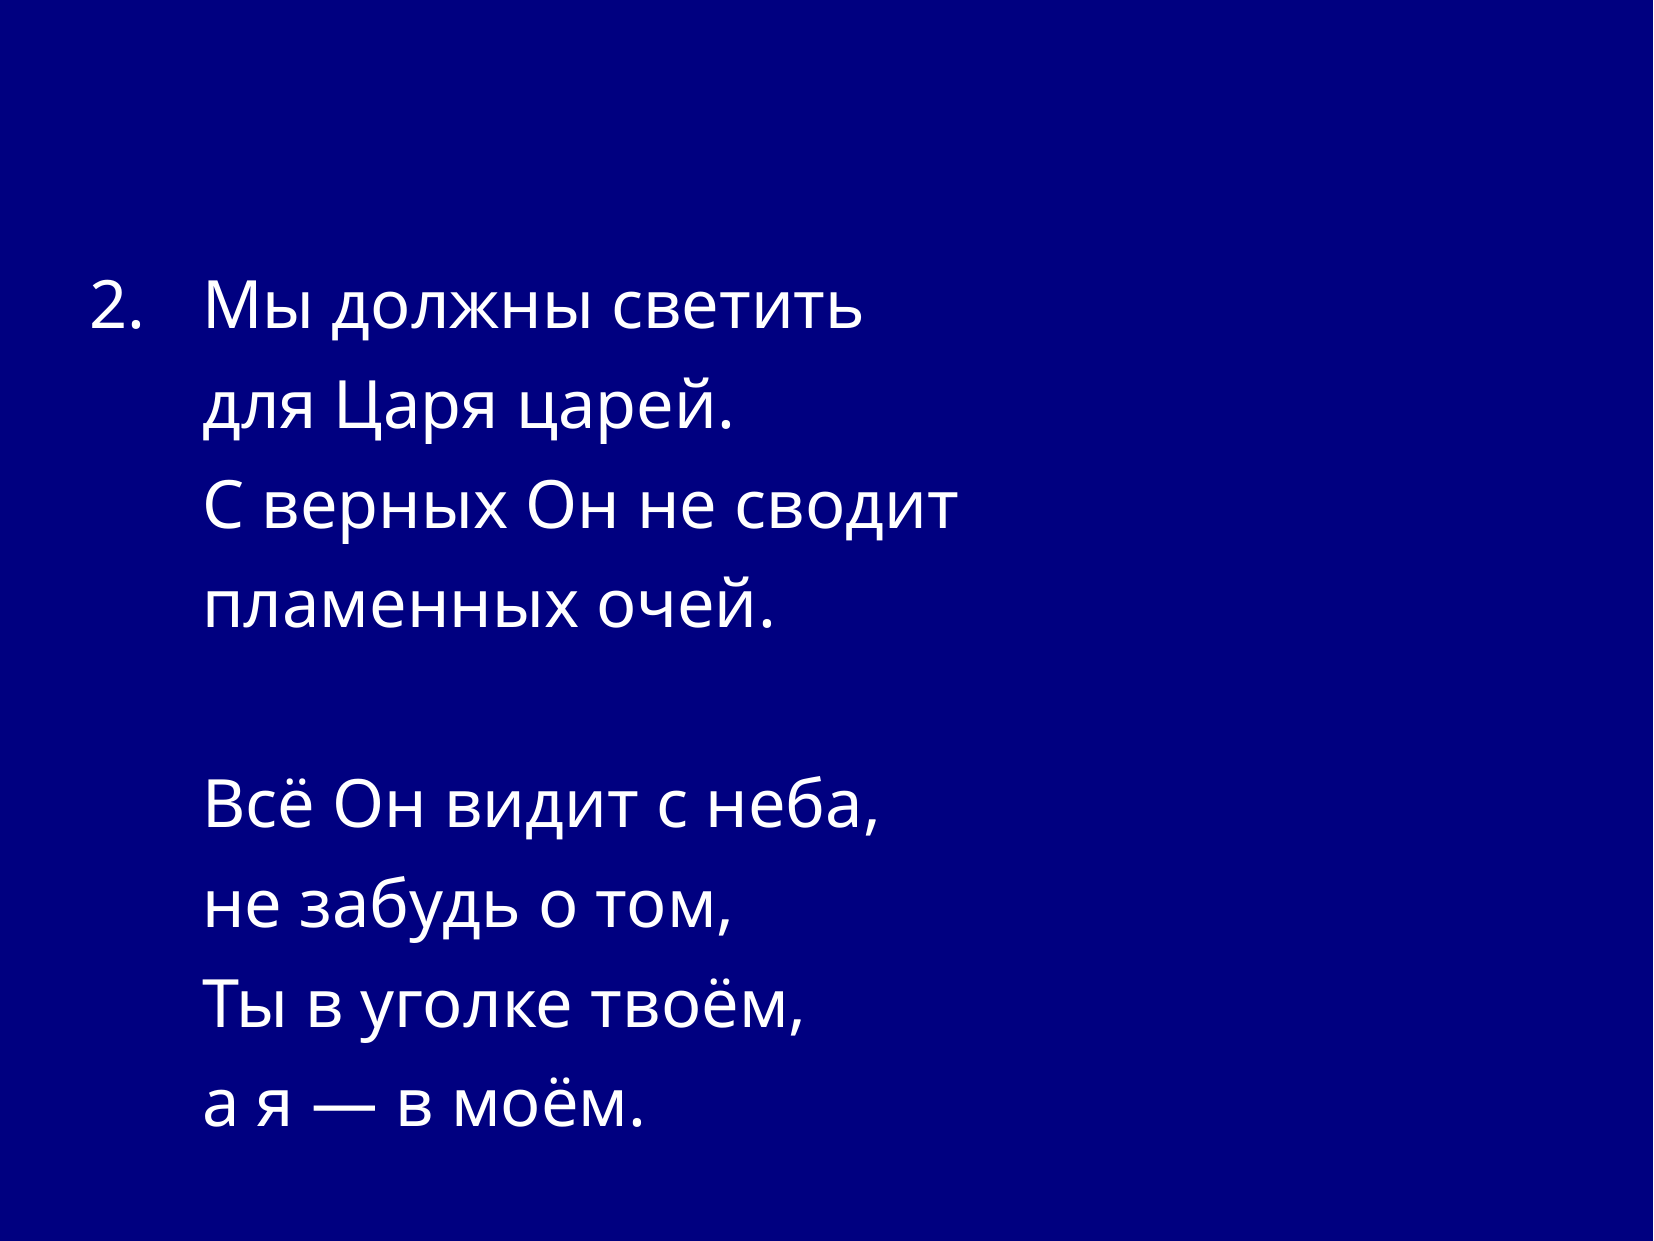

2.	Мы должны светить
	для Царя царей.
	С верных Он не сводит
	пламенных очей.
	Всё Он видит с неба,
	не забудь о том,
	Ты в уголке твоём,
	а я — в моём.